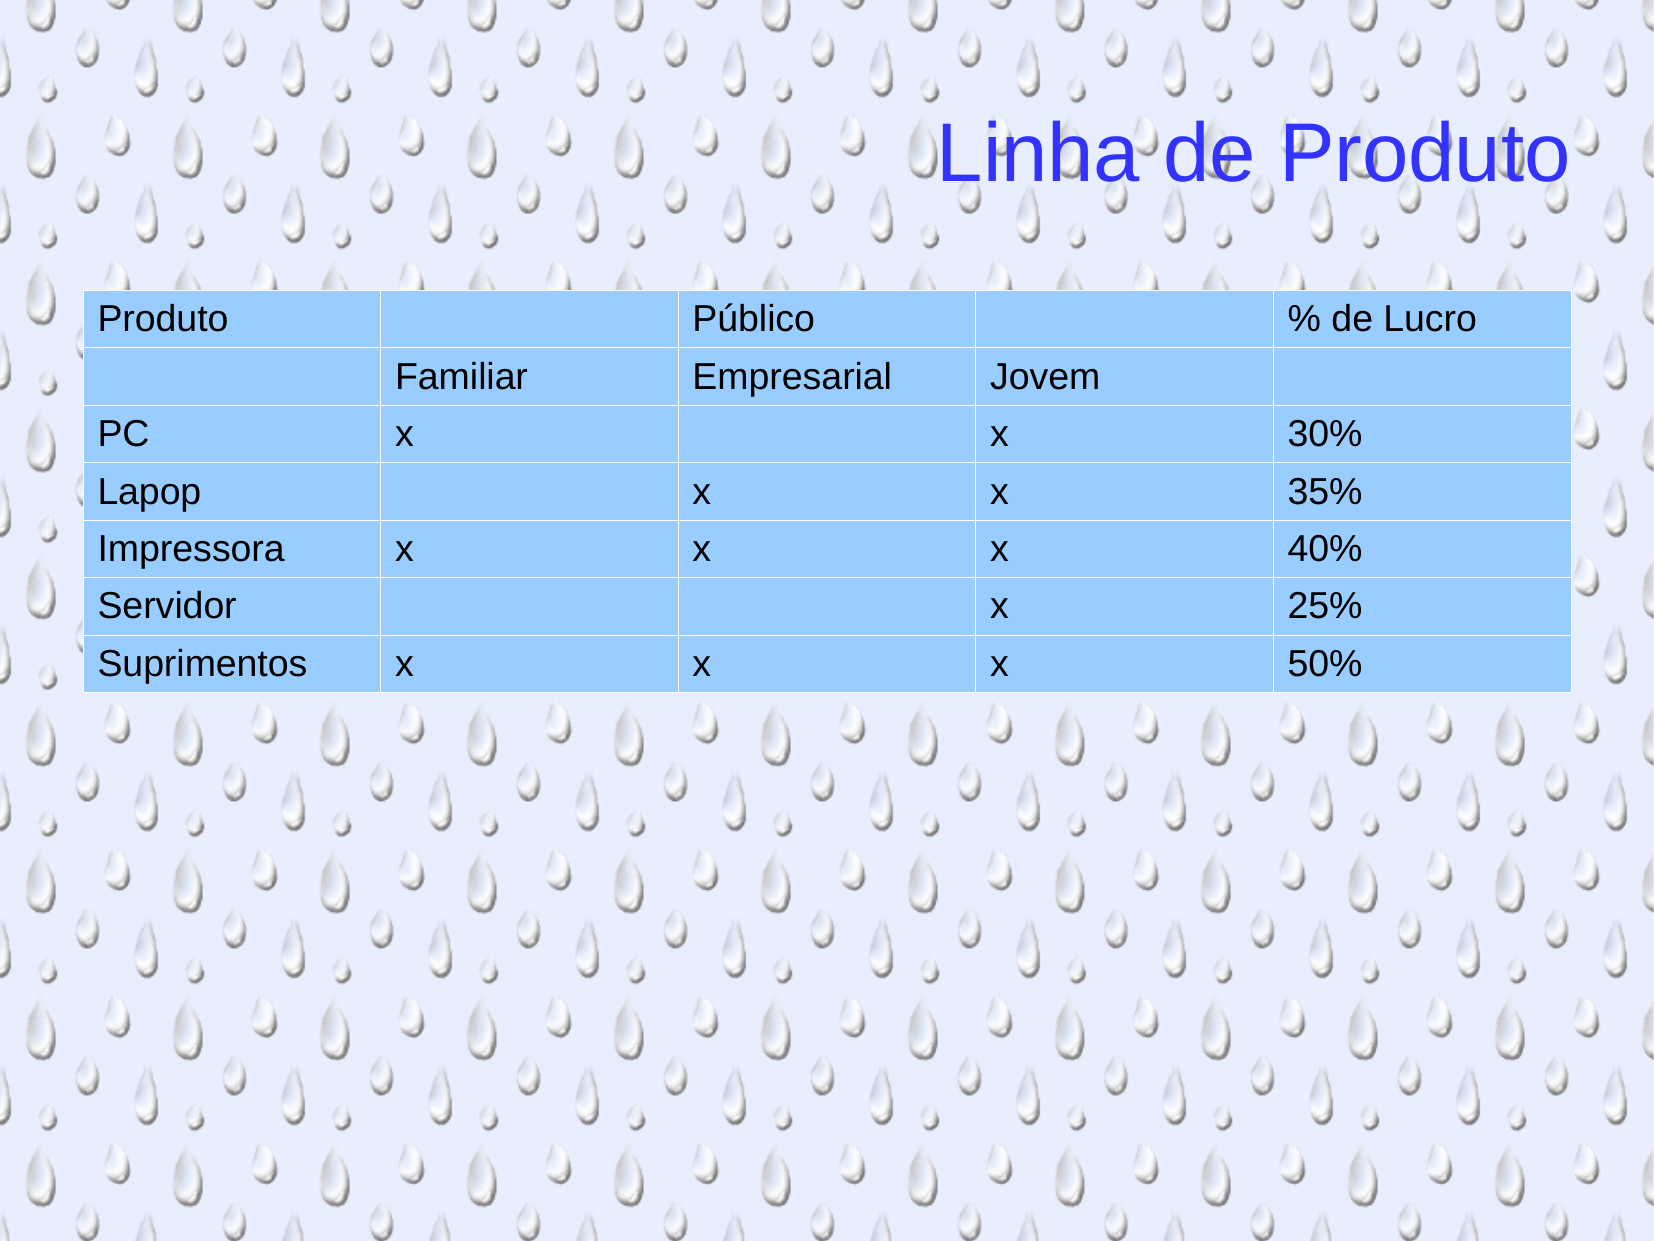

# Linha de Produto
| Produto | | Público | | % de Lucro |
| --- | --- | --- | --- | --- |
| | Familiar | Empresarial | Jovem | |
| PC | x | | x | 30% |
| Lapop | | x | x | 35% |
| Impressora | x | x | x | 40% |
| Servidor | | | x | 25% |
| Suprimentos | x | x | x | 50% |